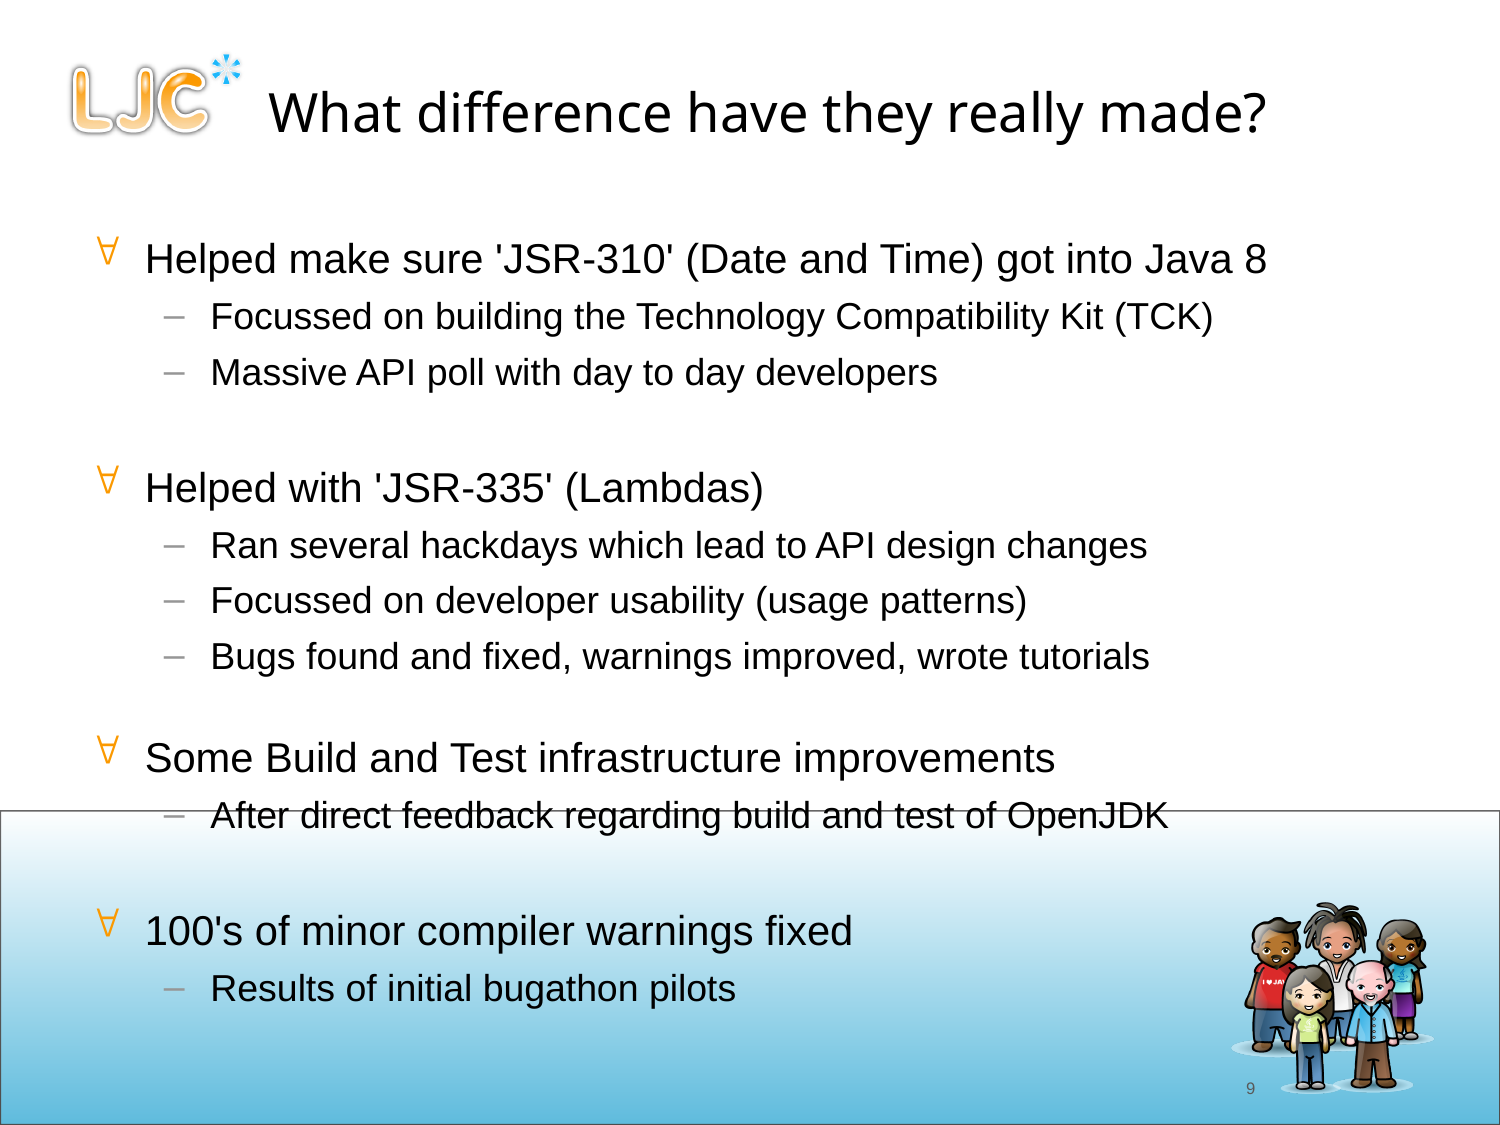

# What difference have they really made?
Helped make sure 'JSR-310' (Date and Time) got into Java 8
Focussed on building the Technology Compatibility Kit (TCK)
Massive API poll with day to day developers
Helped with 'JSR-335' (Lambdas)
Ran several hackdays which lead to API design changes
Focussed on developer usability (usage patterns)
Bugs found and fixed, warnings improved, wrote tutorials
Some Build and Test infrastructure improvements
After direct feedback regarding build and test of OpenJDK
100's of minor compiler warnings fixed
Results of initial bugathon pilots
9